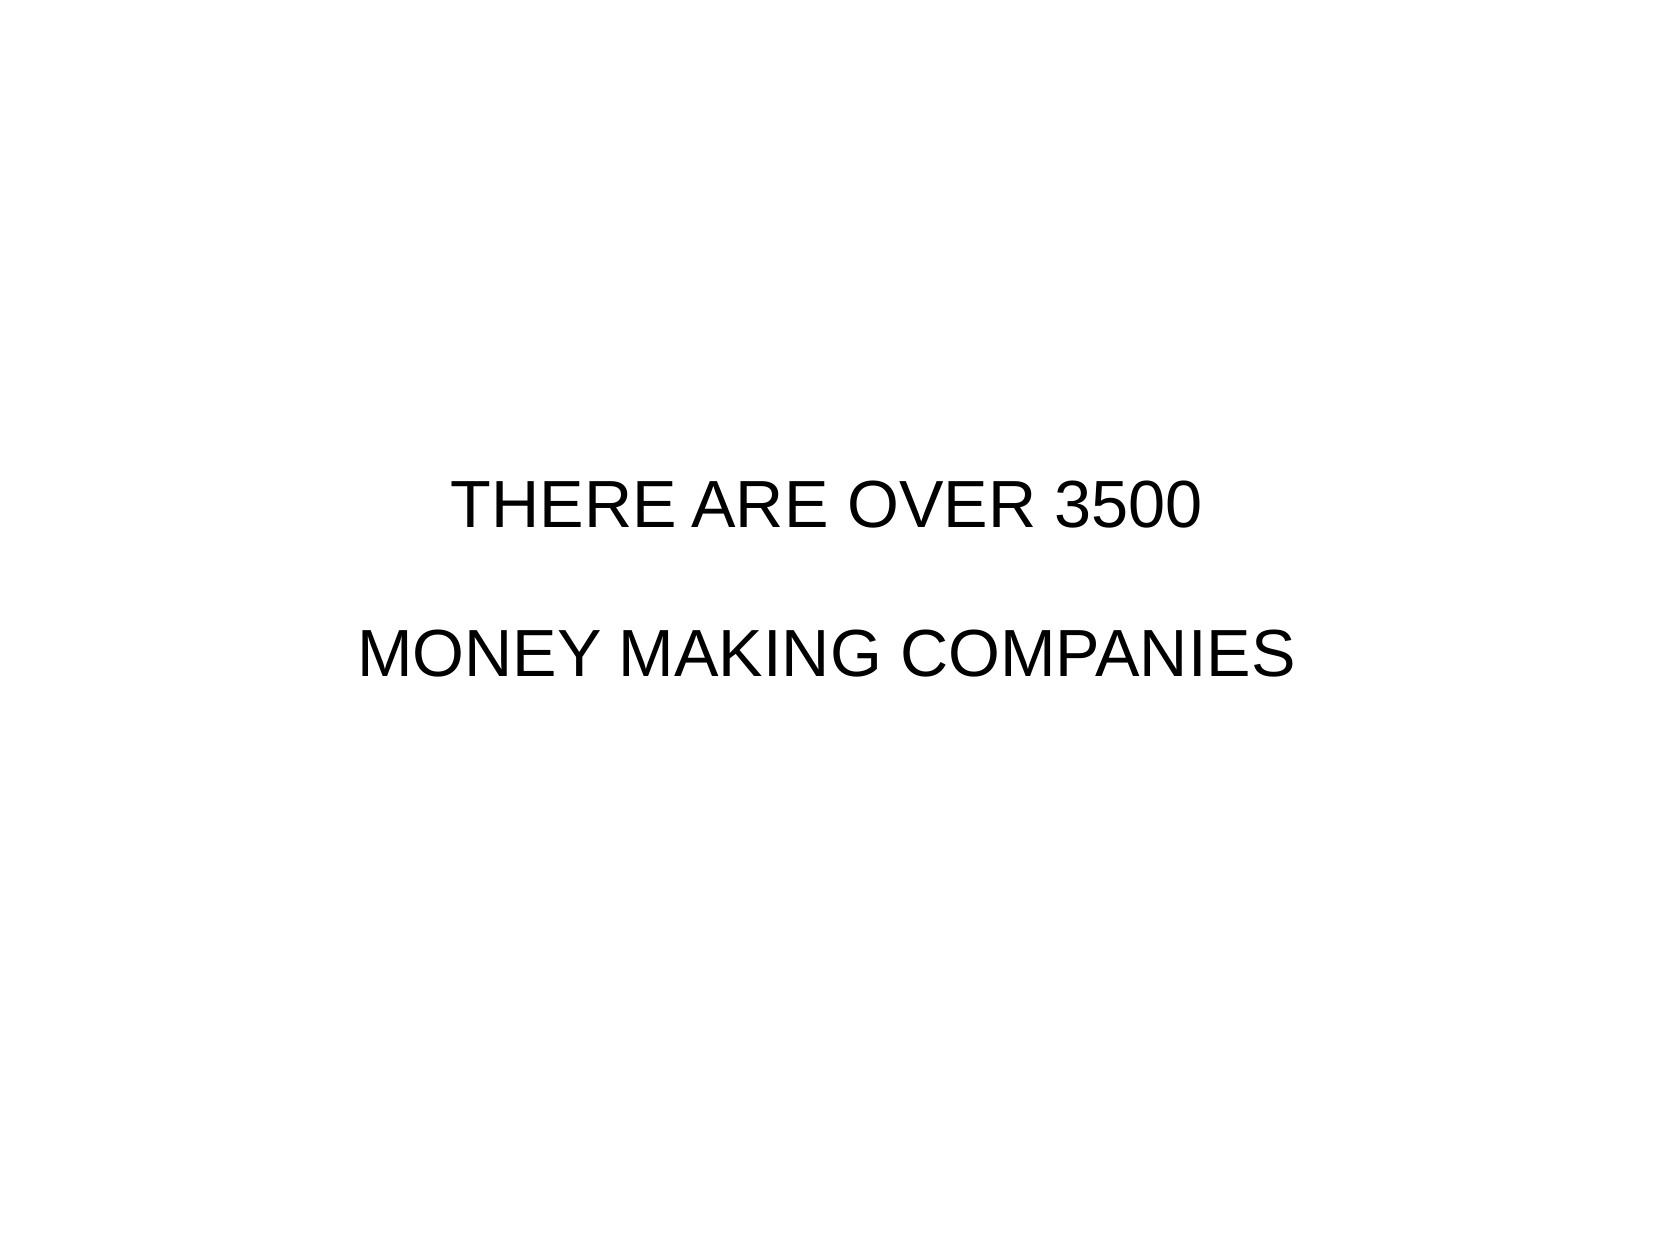

# THERE ARE OVER 3500
MONEY MAKING COMPANIES